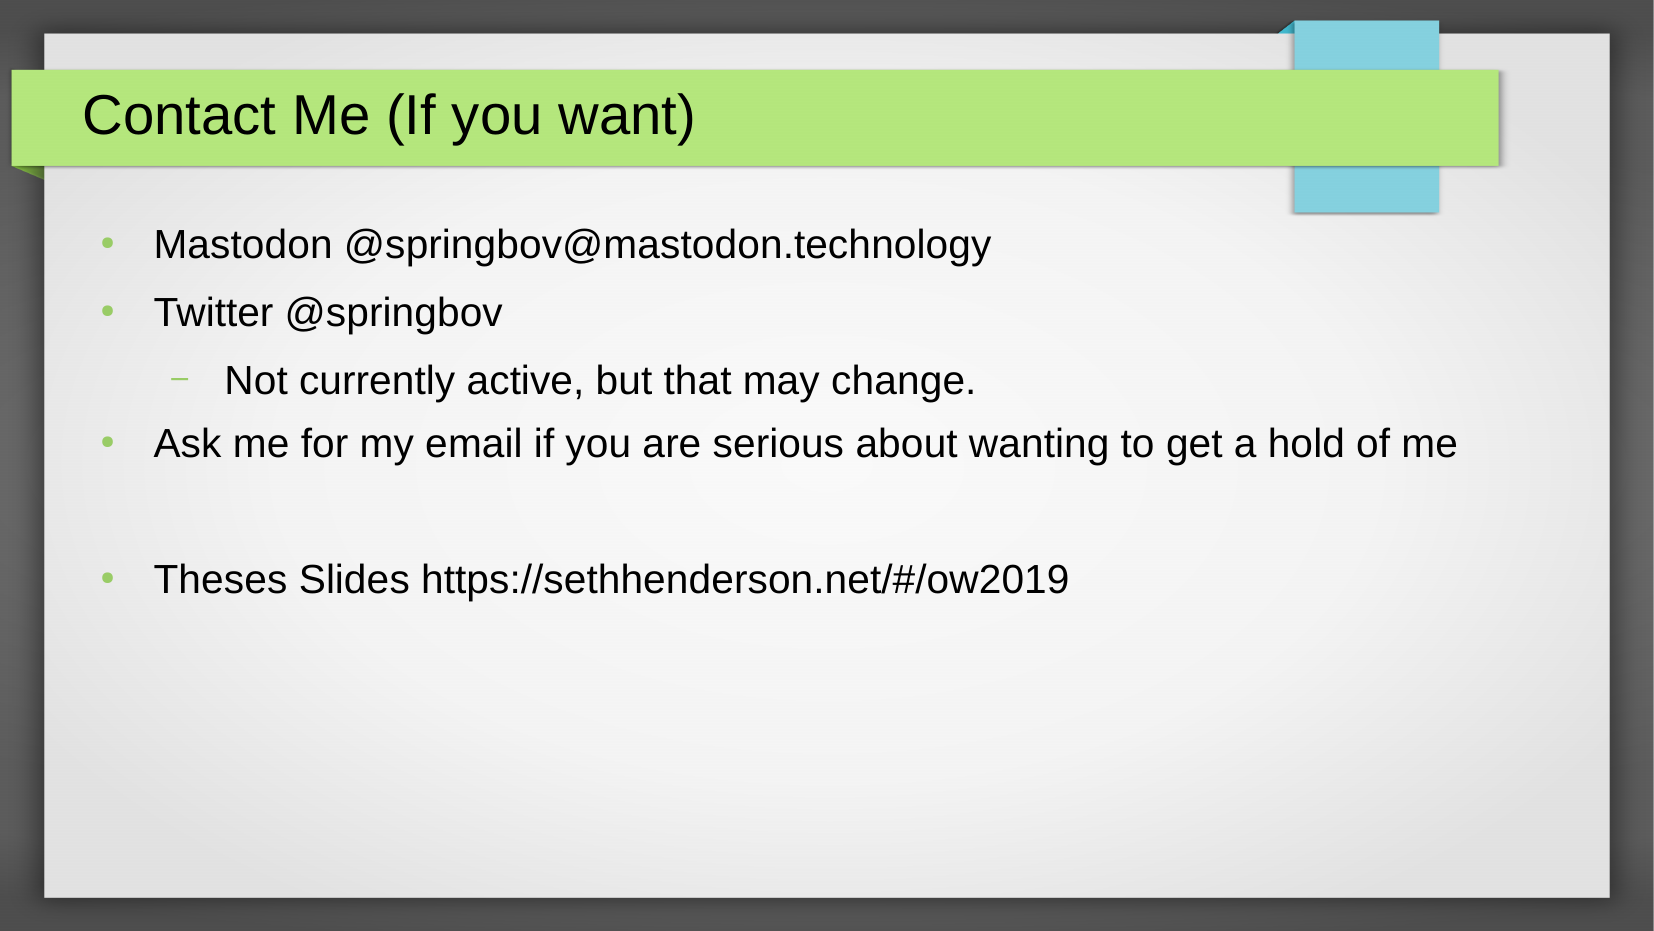

# Contact Me (If you want)
Mastodon @springbov@mastodon.technology
Twitter @springbov
Not currently active, but that may change.
Ask me for my email if you are serious about wanting to get a hold of me
Theses Slides https://sethhenderson.net/#/ow2019